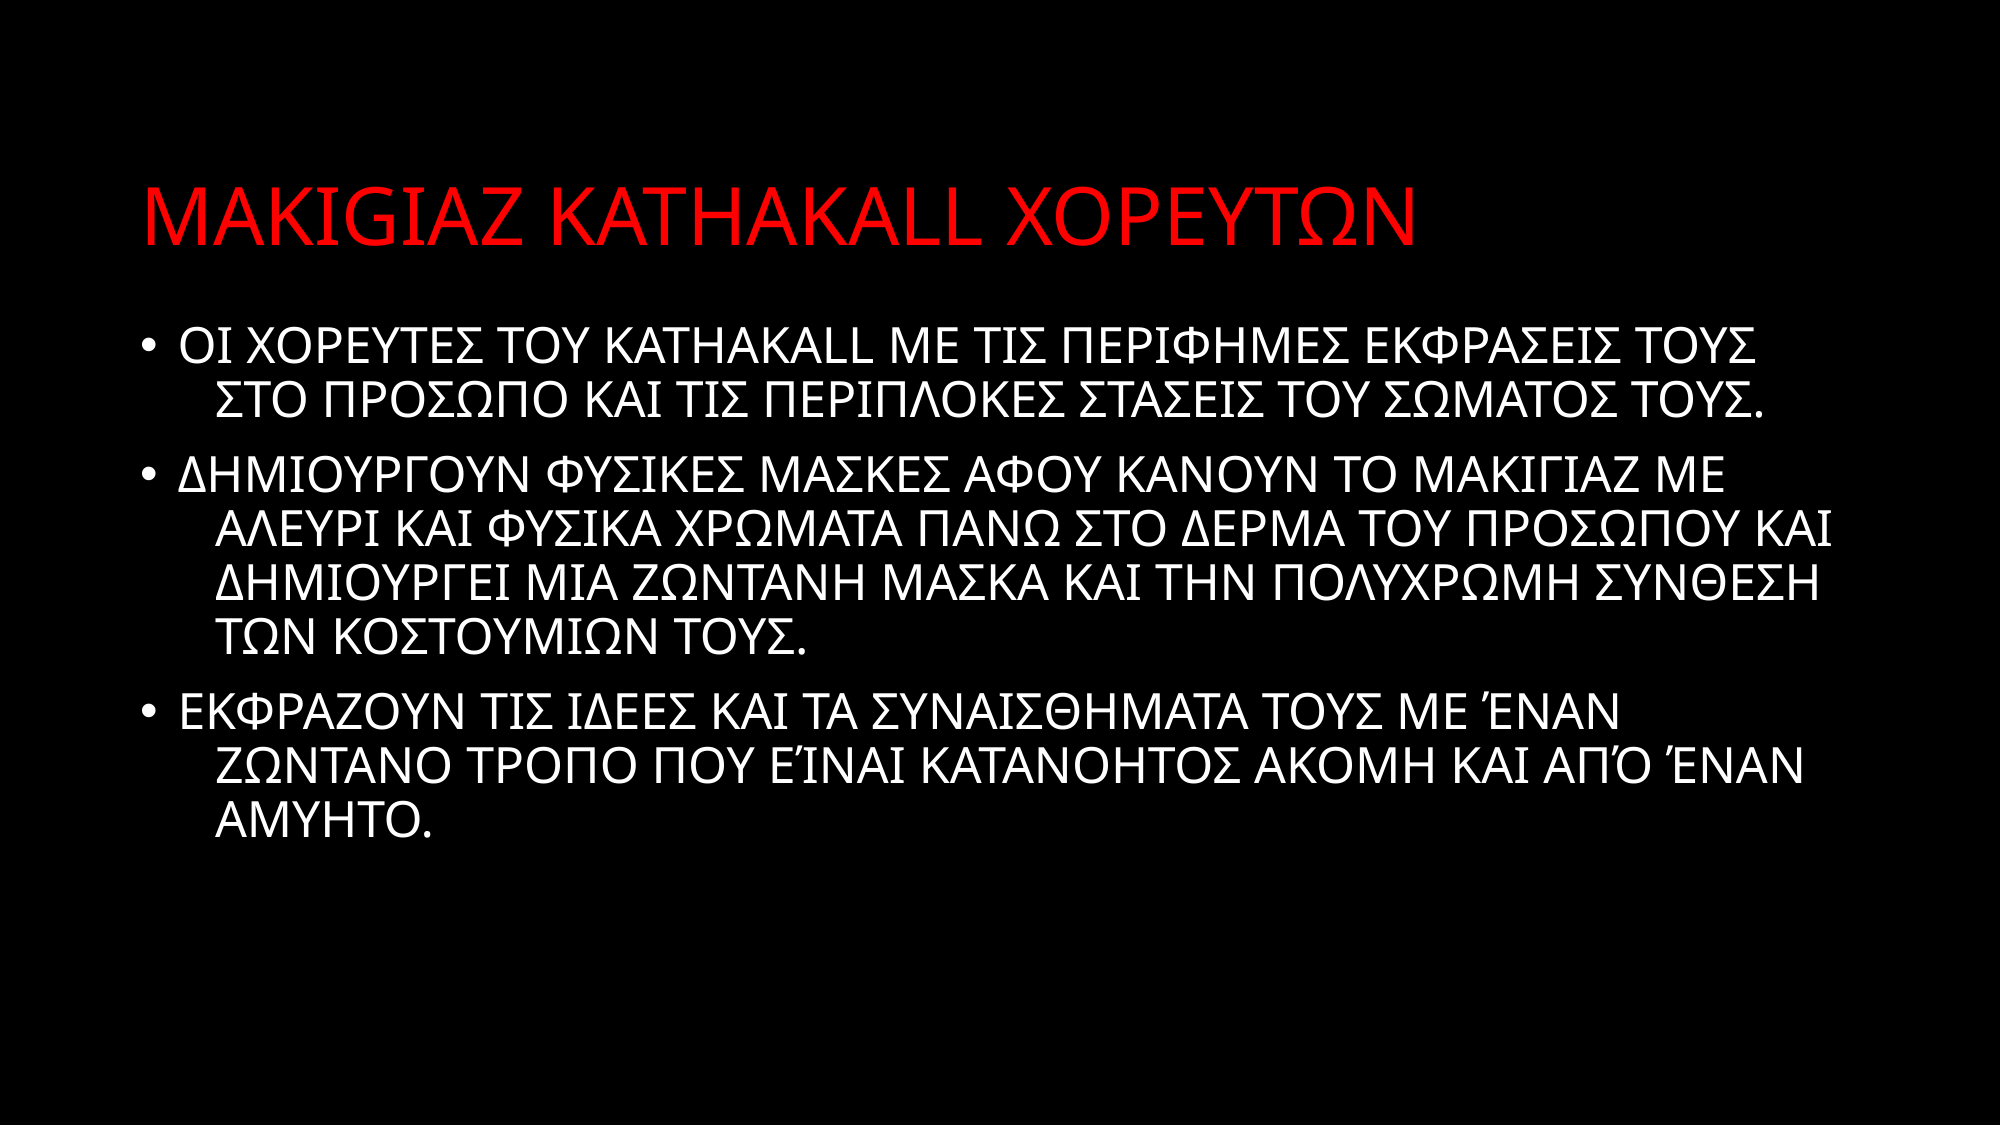

# MAKIGIAZ KATHAKALL ΧΟΡΕΥΤΩΝ
ΟΙ ΧΟΡΕΥΤΕΣ ΤΟΥ KATHAKALL ΜΕ ΤΙΣ ΠΕΡΙΦΗΜΕΣ ΕΚΦΡΑΣΕΙΣ ΤΟΥΣ ΣΤΟ ΠΡΟΣΩΠΟ ΚΑΙ ΤΙΣ ΠΕΡΙΠΛΟΚΕΣ ΣΤΑΣΕΙΣ ΤΟΥ ΣΩΜΑΤΟΣ ΤΟΥΣ.
ΔΗΜΙΟΥΡΓΟΥΝ ΦΥΣΙΚΕΣ ΜΑΣΚΕΣ ΑΦΟΥ ΚΑΝΟΥΝ ΤΟ ΜΑΚΙΓΙΑΖ ΜΕ ΑΛΕΥΡΙ ΚΑΙ ΦΥΣΙΚΑ ΧΡΩΜΑΤΑ ΠΑΝΩ ΣΤΟ ΔΕΡΜΑ ΤΟΥ ΠΡΟΣΩΠΟΥ ΚΑΙ ΔΗΜΙΟΥΡΓΕΙ ΜΙΑ ΖΩΝΤΑΝΗ ΜΑΣΚΑ ΚΑΙ ΤΗΝ ΠΟΛΥΧΡΩΜΗ ΣΥΝΘΕΣΗ ΤΩΝ ΚΟΣΤΟΥΜΙΩΝ ΤΟΥΣ.
ΕΚΦΡΑΖΟΥΝ ΤΙΣ ΙΔΕΕΣ ΚΑΙ ΤΑ ΣΥΝΑΙΣΘΗΜΑΤΑ ΤΟΥΣ ΜΕ ΈΝΑΝ ΖΩΝΤΑΝΟ ΤΡΟΠΟ ΠΟΥ ΕΊΝΑΙ ΚΑΤΑΝΟΗΤΟΣ ΑΚΟΜΗ ΚΑΙ ΑΠΌ ΈΝΑΝ ΑΜΥΗΤΟ.